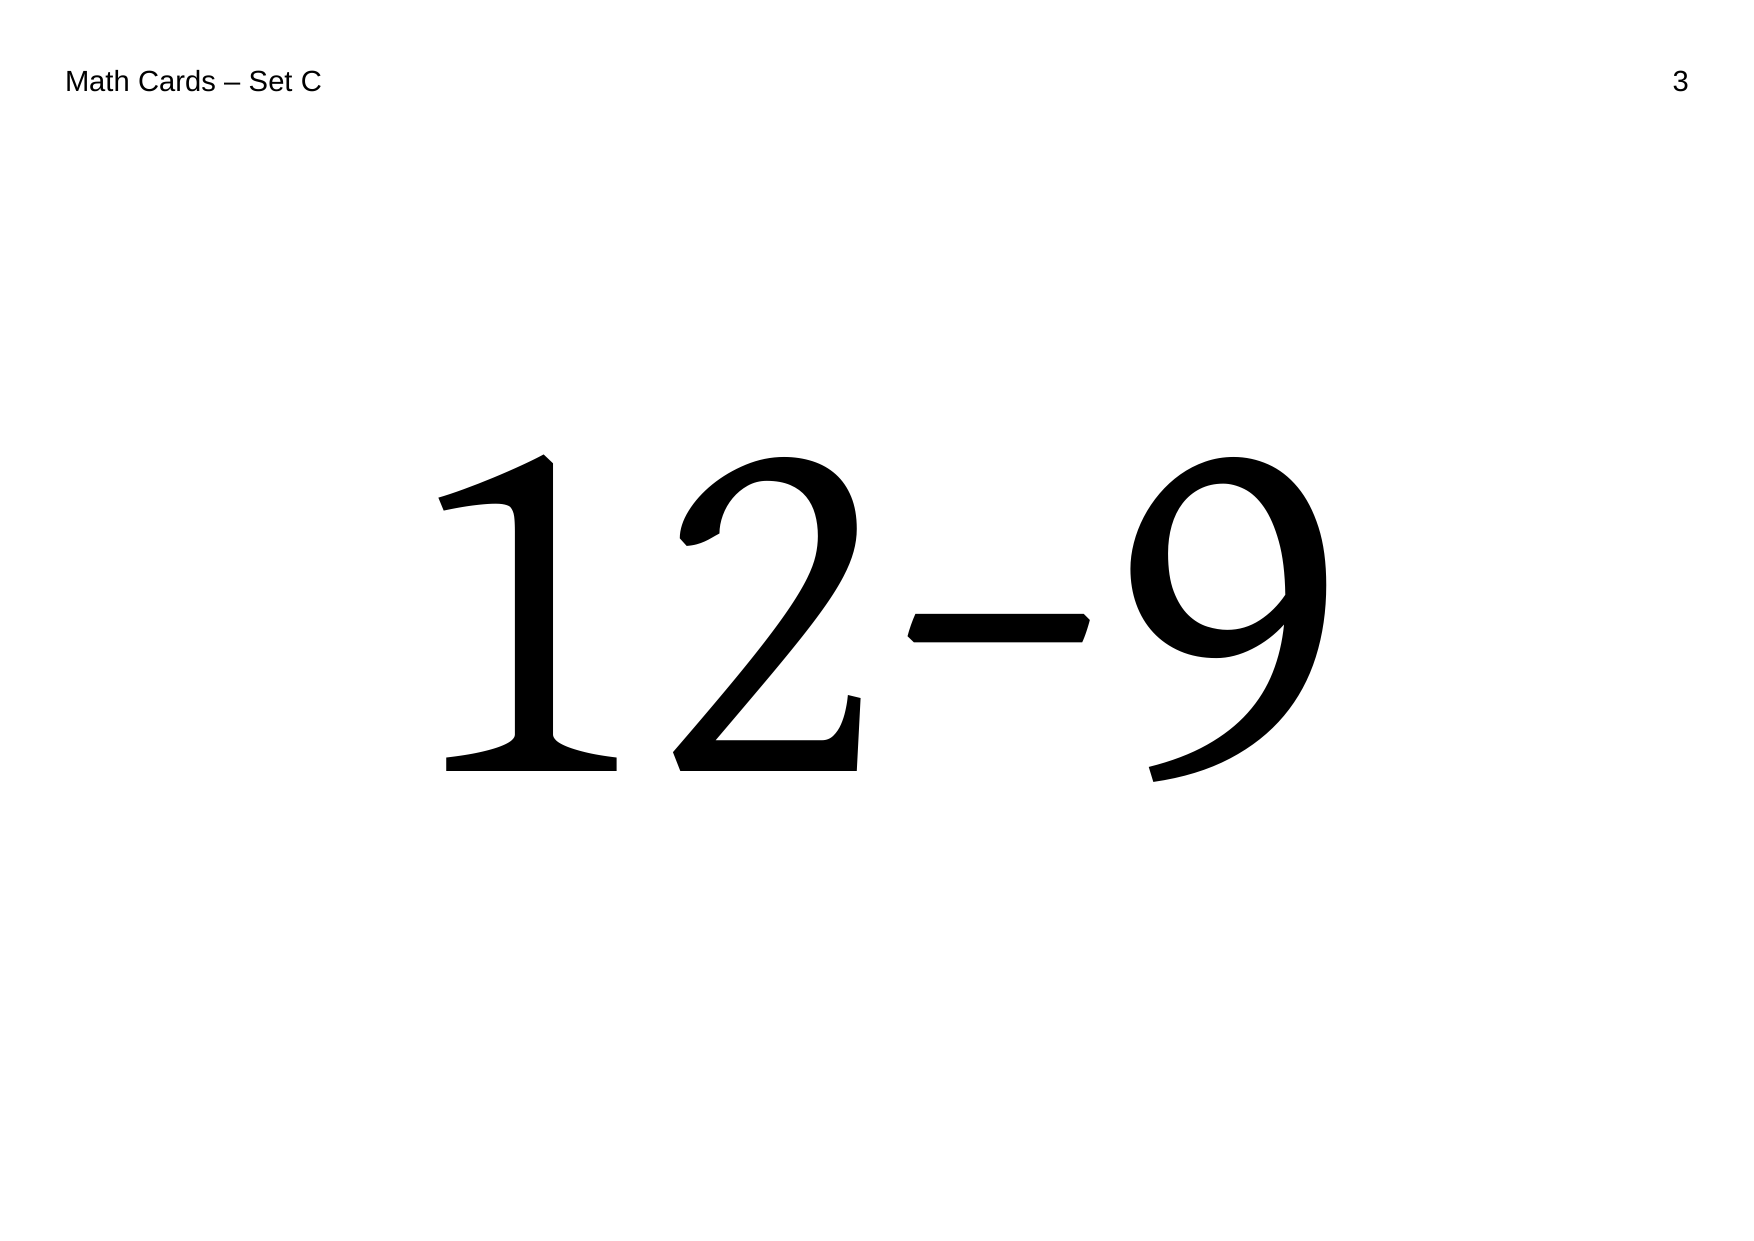

Math Cards – Set C
3
12−9